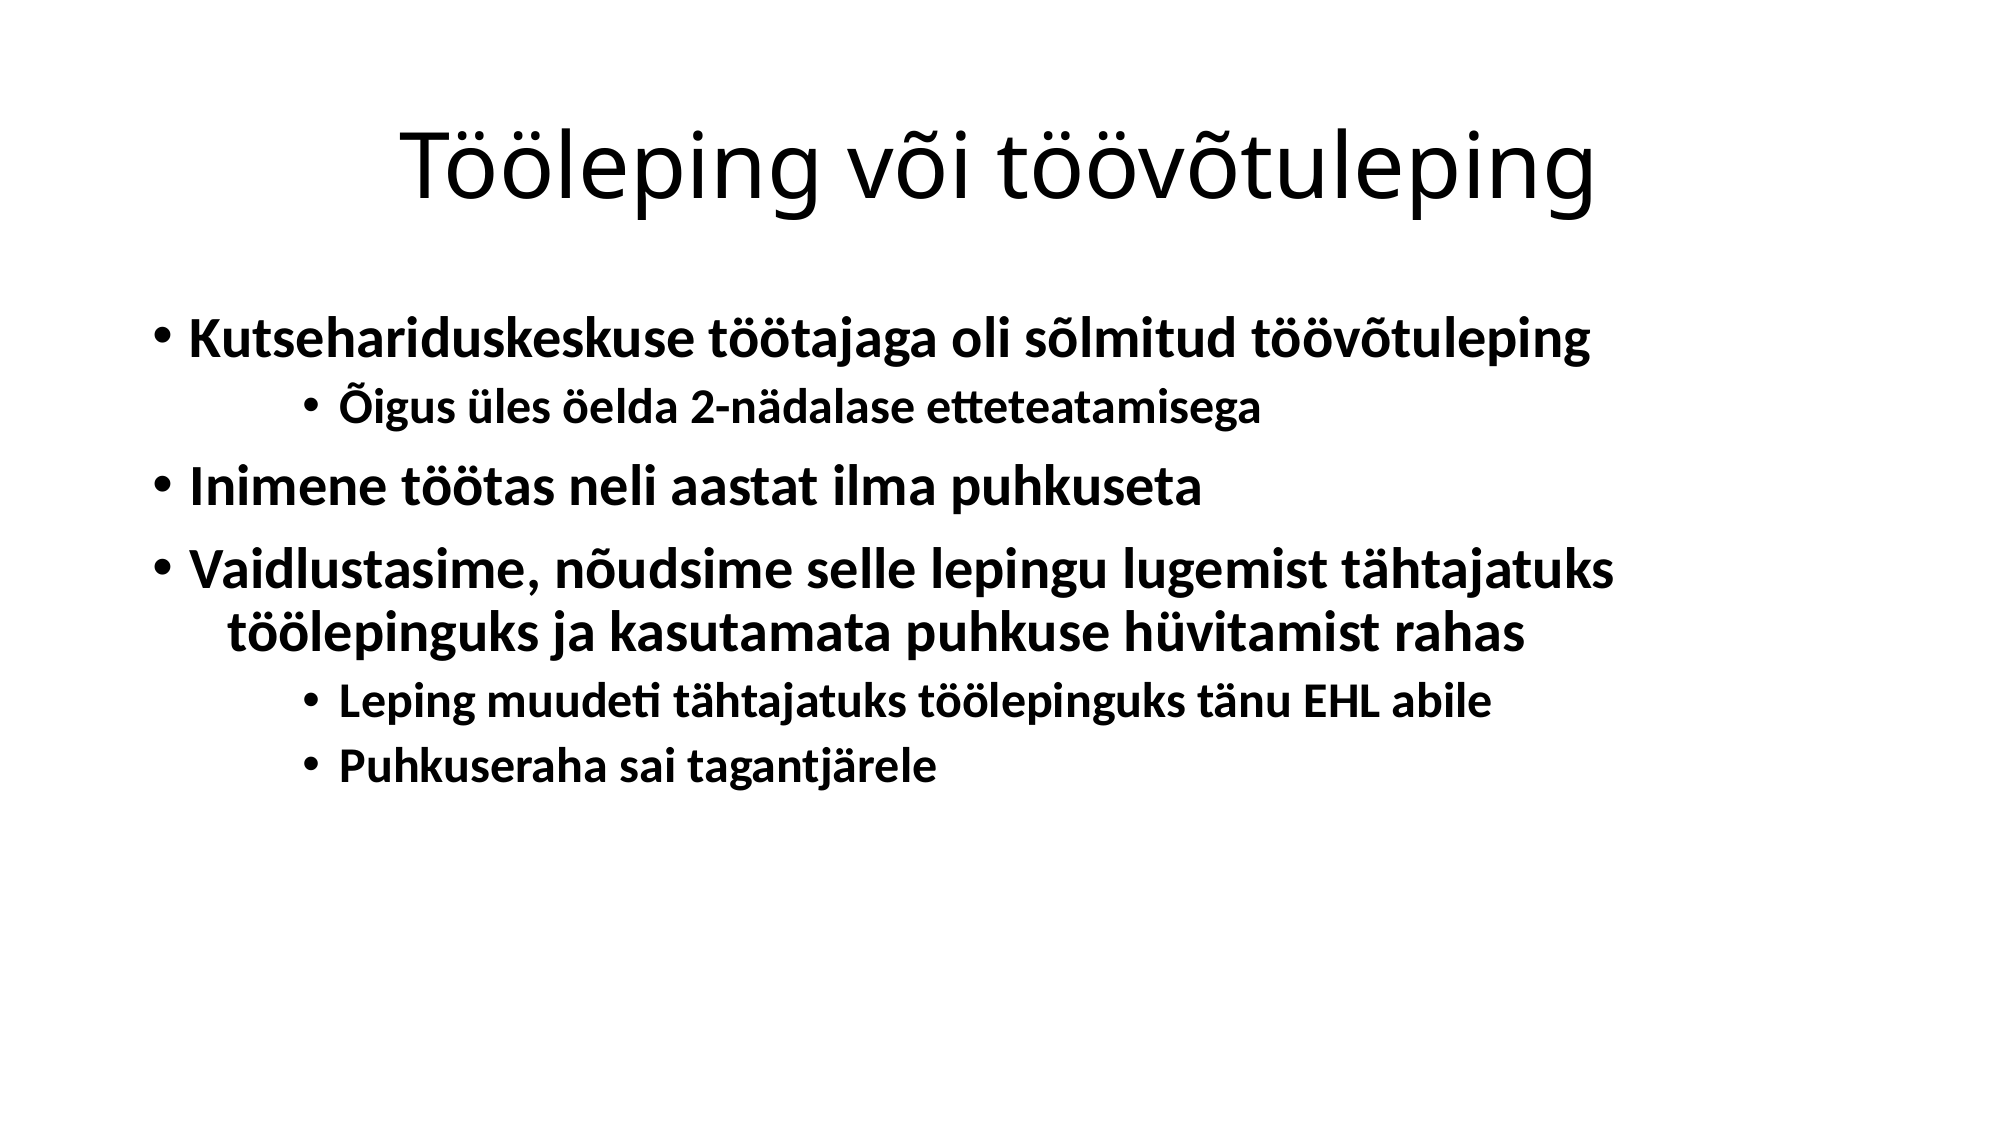

# Tööleping või töövõtuleping
Kutsehariduskeskuse töötajaga oli sõlmitud töövõtuleping
Õigus üles öelda 2-nädalase etteteatamisega
Inimene töötas neli aastat ilma puhkuseta
Vaidlustasime, nõudsime selle lepingu lugemist tähtajatuks töölepinguks ja kasutamata puhkuse hüvitamist rahas
Leping muudeti tähtajatuks töölepinguks tänu EHL abile
Puhkuseraha sai tagantjärele